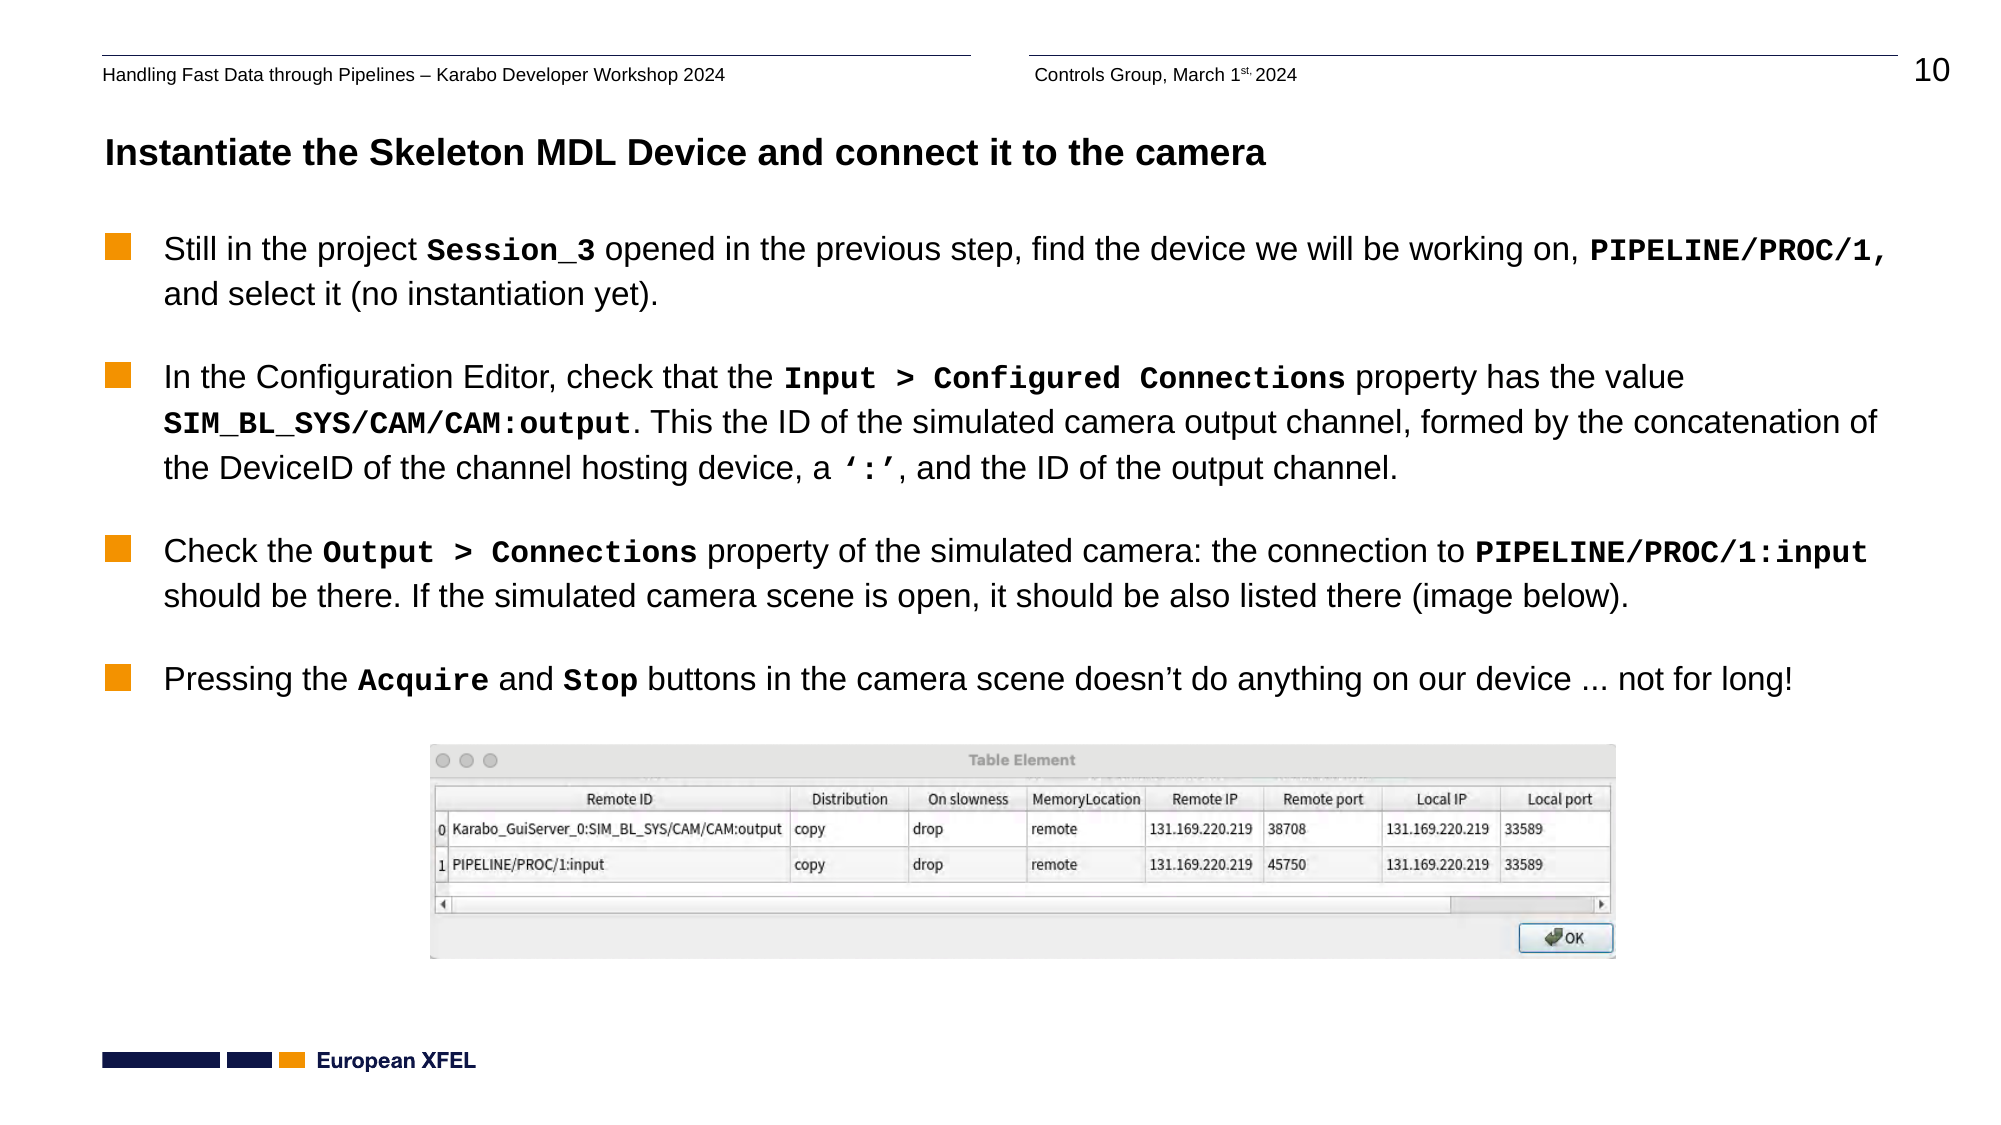

Instantiate the Skeleton MDL Device and connect it to the camera
# Still in the project Session_3 opened in the previous step, find the device we will be working on, PIPELINE/PROC/1, and select it (no instantiation yet).
In the Configuration Editor, check that the Input > Configured Connections property has the value SIM_BL_SYS/CAM/CAM:output. This the ID of the simulated camera output channel, formed by the concatenation of the DeviceID of the channel hosting device, a ‘:’, and the ID of the output channel.
Check the Output > Connections property of the simulated camera: the connection to PIPELINE/PROC/1:input should be there. If the simulated camera scene is open, it should be also listed there (image below).
Pressing the Acquire and Stop buttons in the camera scene doesn’t do anything on our device ... not for long!